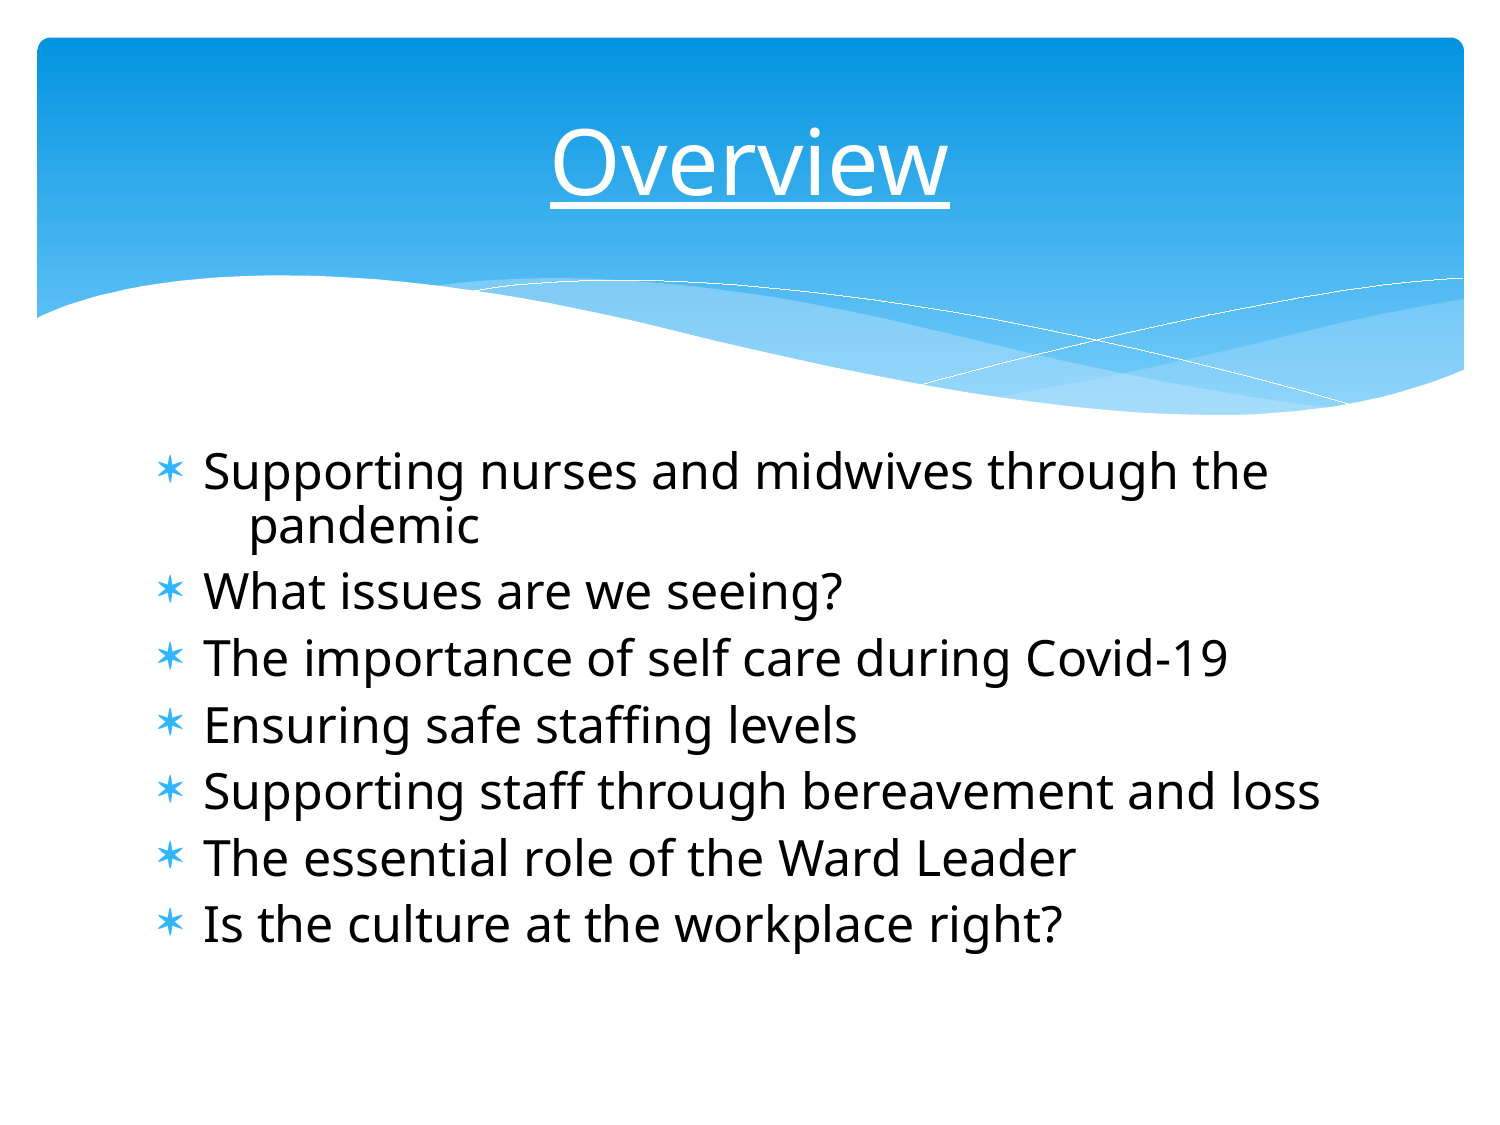

Overview
# Supporting nurses and midwives through the pandemic
What issues are we seeing?
The importance of self care during Covid-19
Ensuring safe staffing levels
Supporting staff through bereavement and loss
The essential role of the Ward Leader
Is the culture at the workplace right?